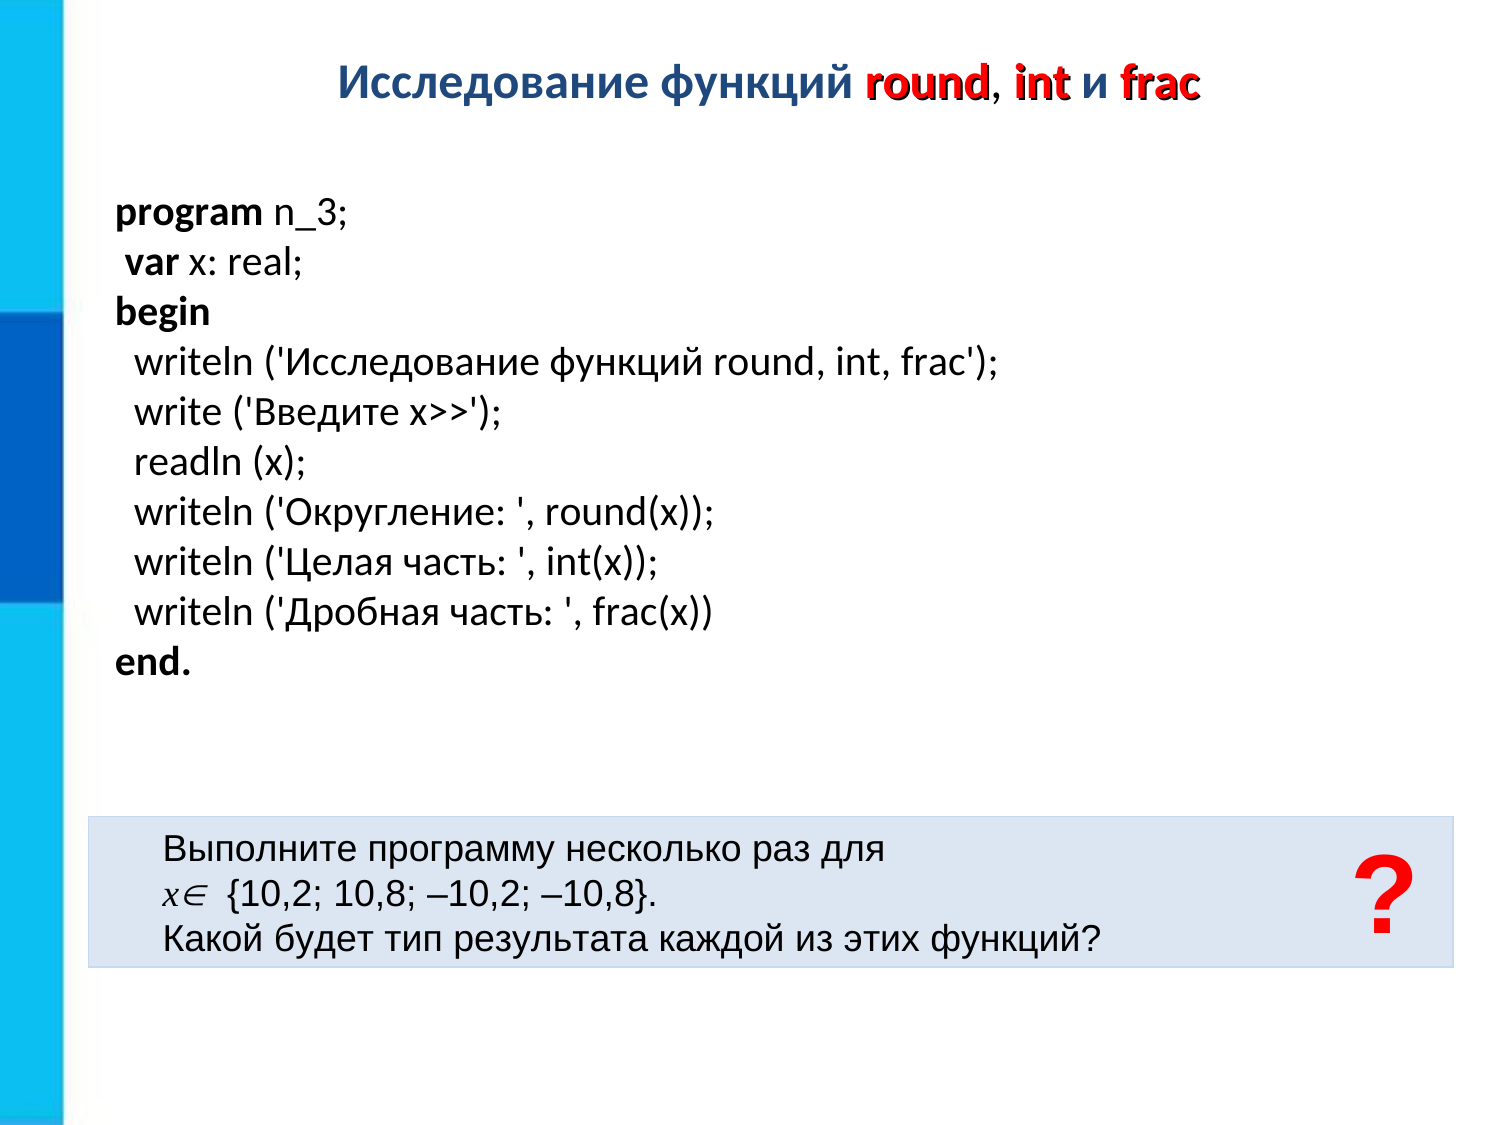

Исследование функций round, int и frac
program n_3;
 var x: real;
begin
 writeln ('Исследование функций round, int, frac');
 write ('Введите x>>');
 readln (x);
 writeln ('Округление: ', round(x));
 writeln ('Целая часть: ', int(x));
 writeln ('Дробная часть: ', frac(x))
end.
?
Выполните программу несколько раз для
x {10,2; 10,8; –10,2; –10,8}.
Какой будет тип результата каждой из этих функций?